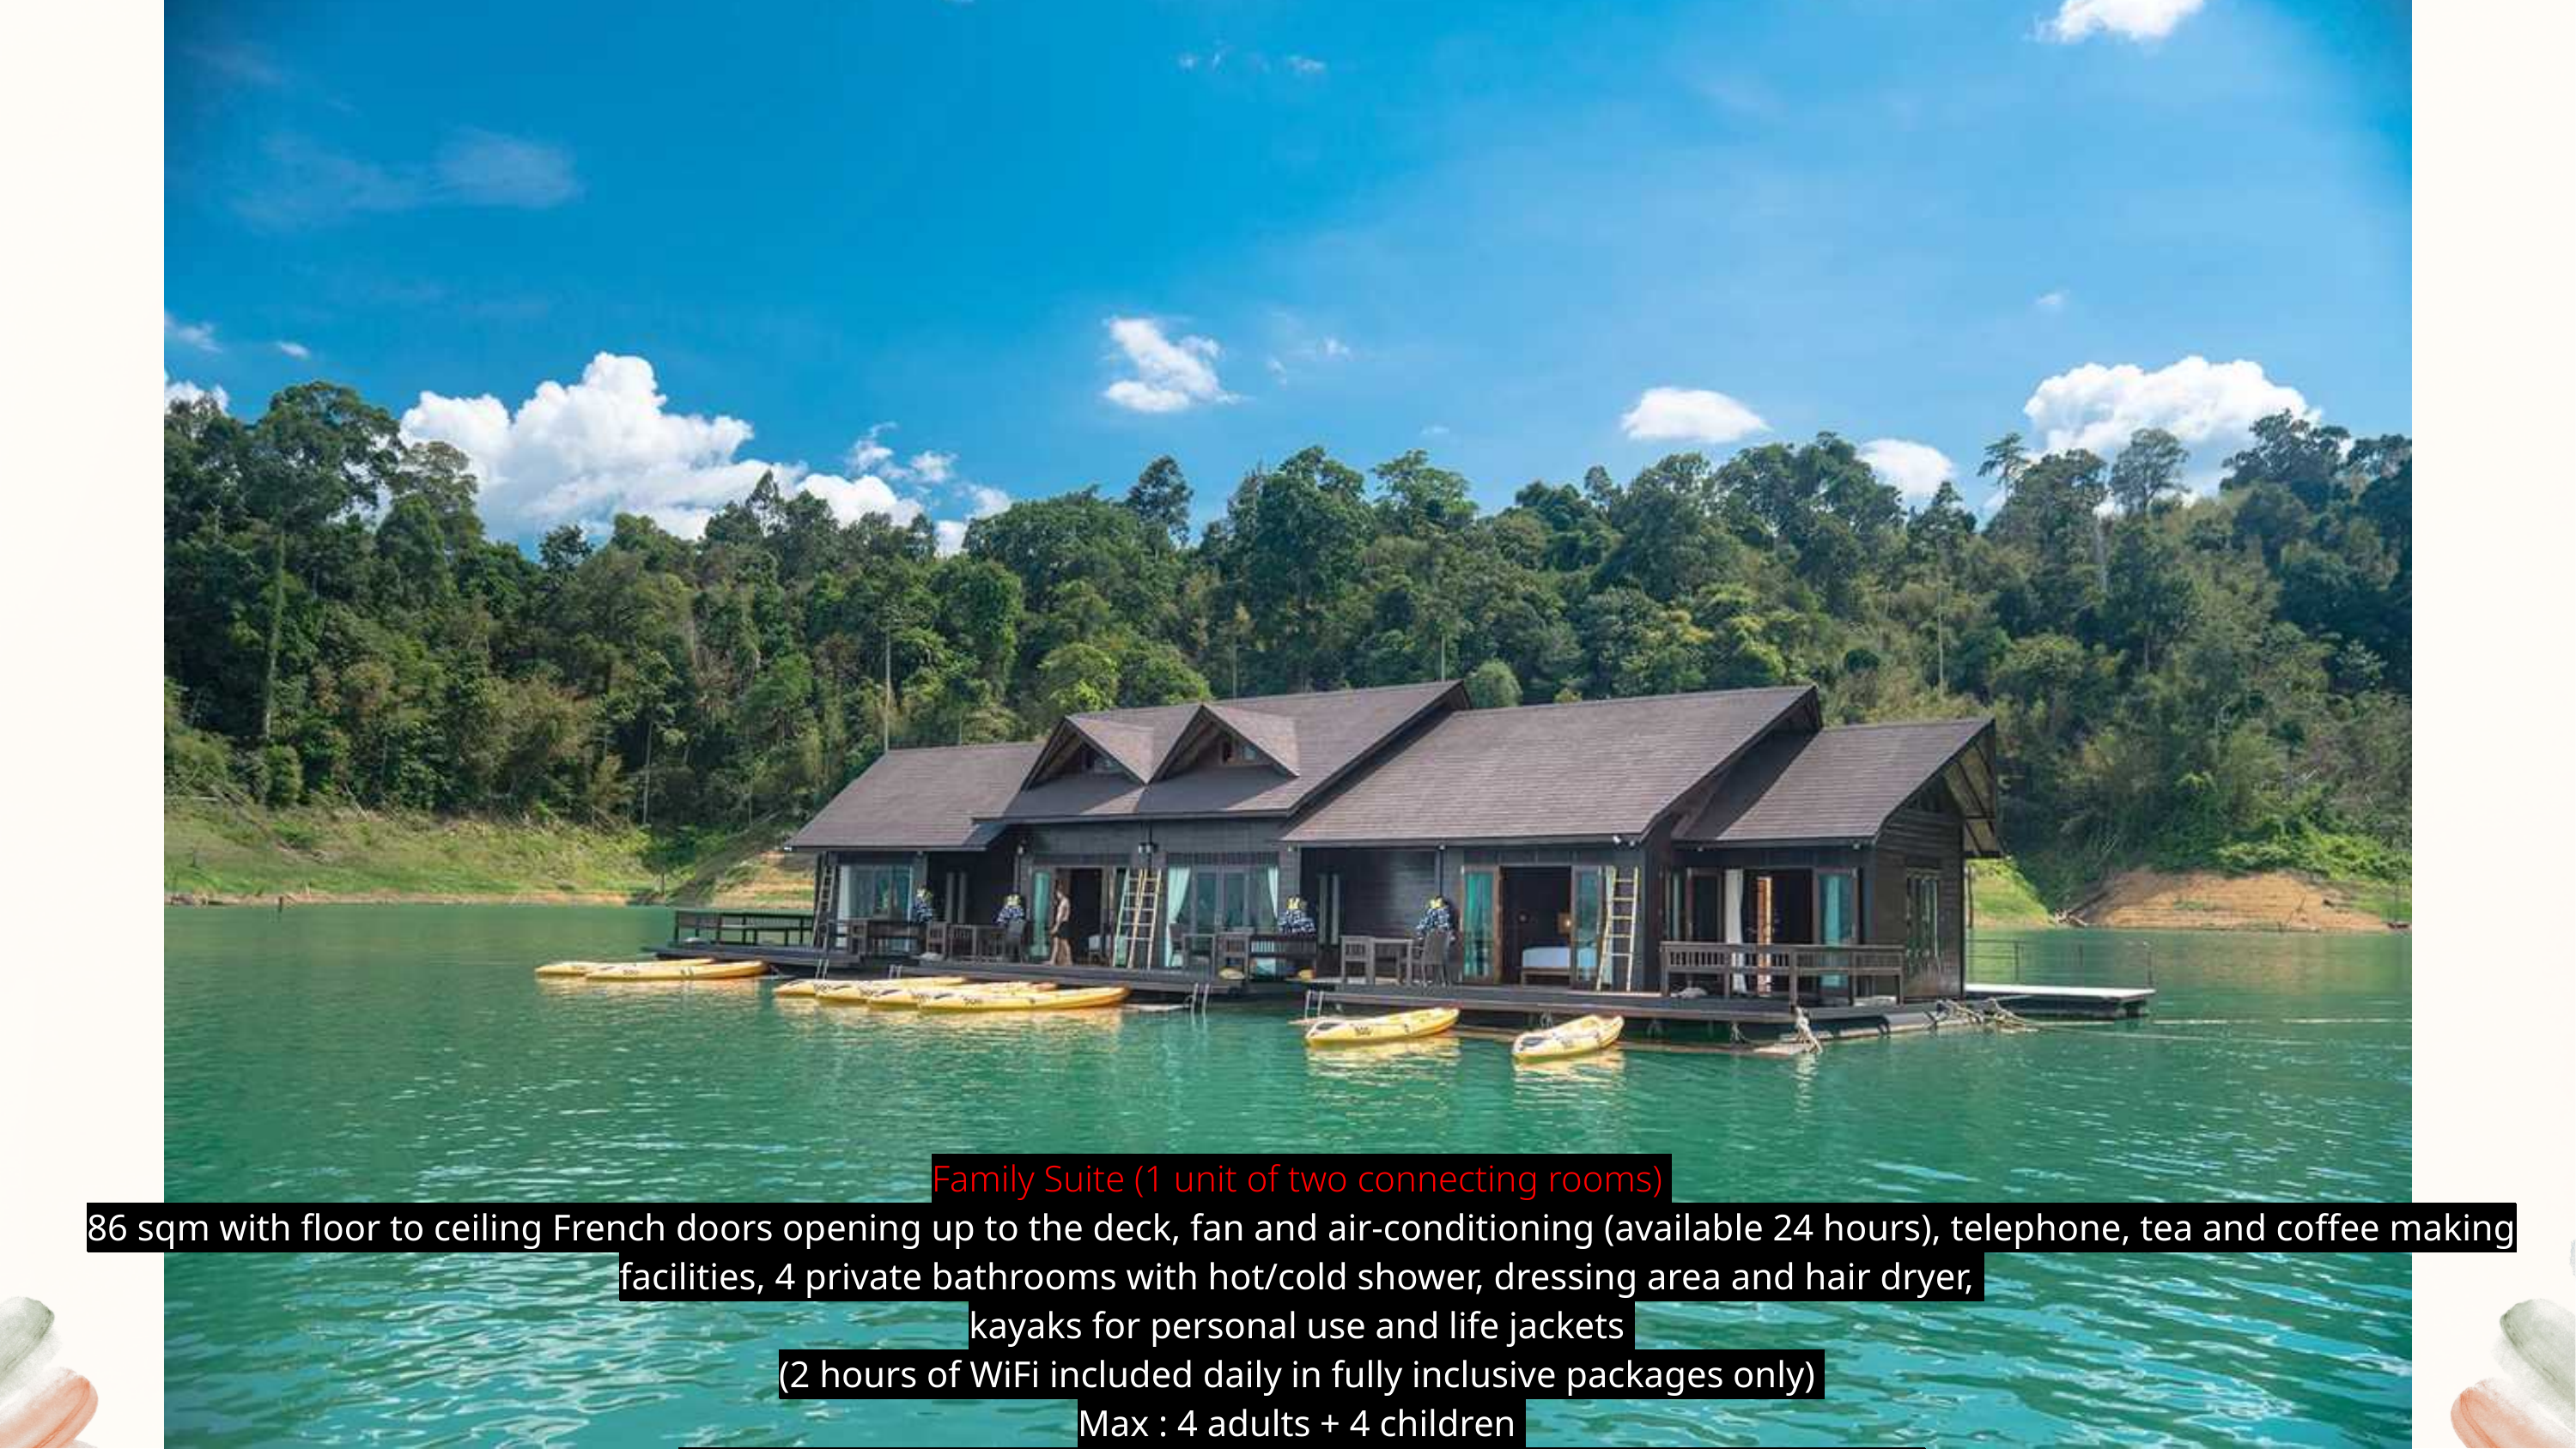

Family Suite (1 unit of two connecting rooms)
86 sqm with floor to ceiling French doors opening up to the deck, fan and air-conditioning (available 24 hours), telephone, tea and coffee making facilities, 4 private bathrooms with hot/cold shower, dressing area and hair dryer,
kayaks for personal use and life jackets
(2 hours of WiFi included daily in fully inclusive packages only)
Max : 4 adults + 4 children
Bedding : 2 king-size beds and 4 single mattresses on the mezzanine level
View: Lake